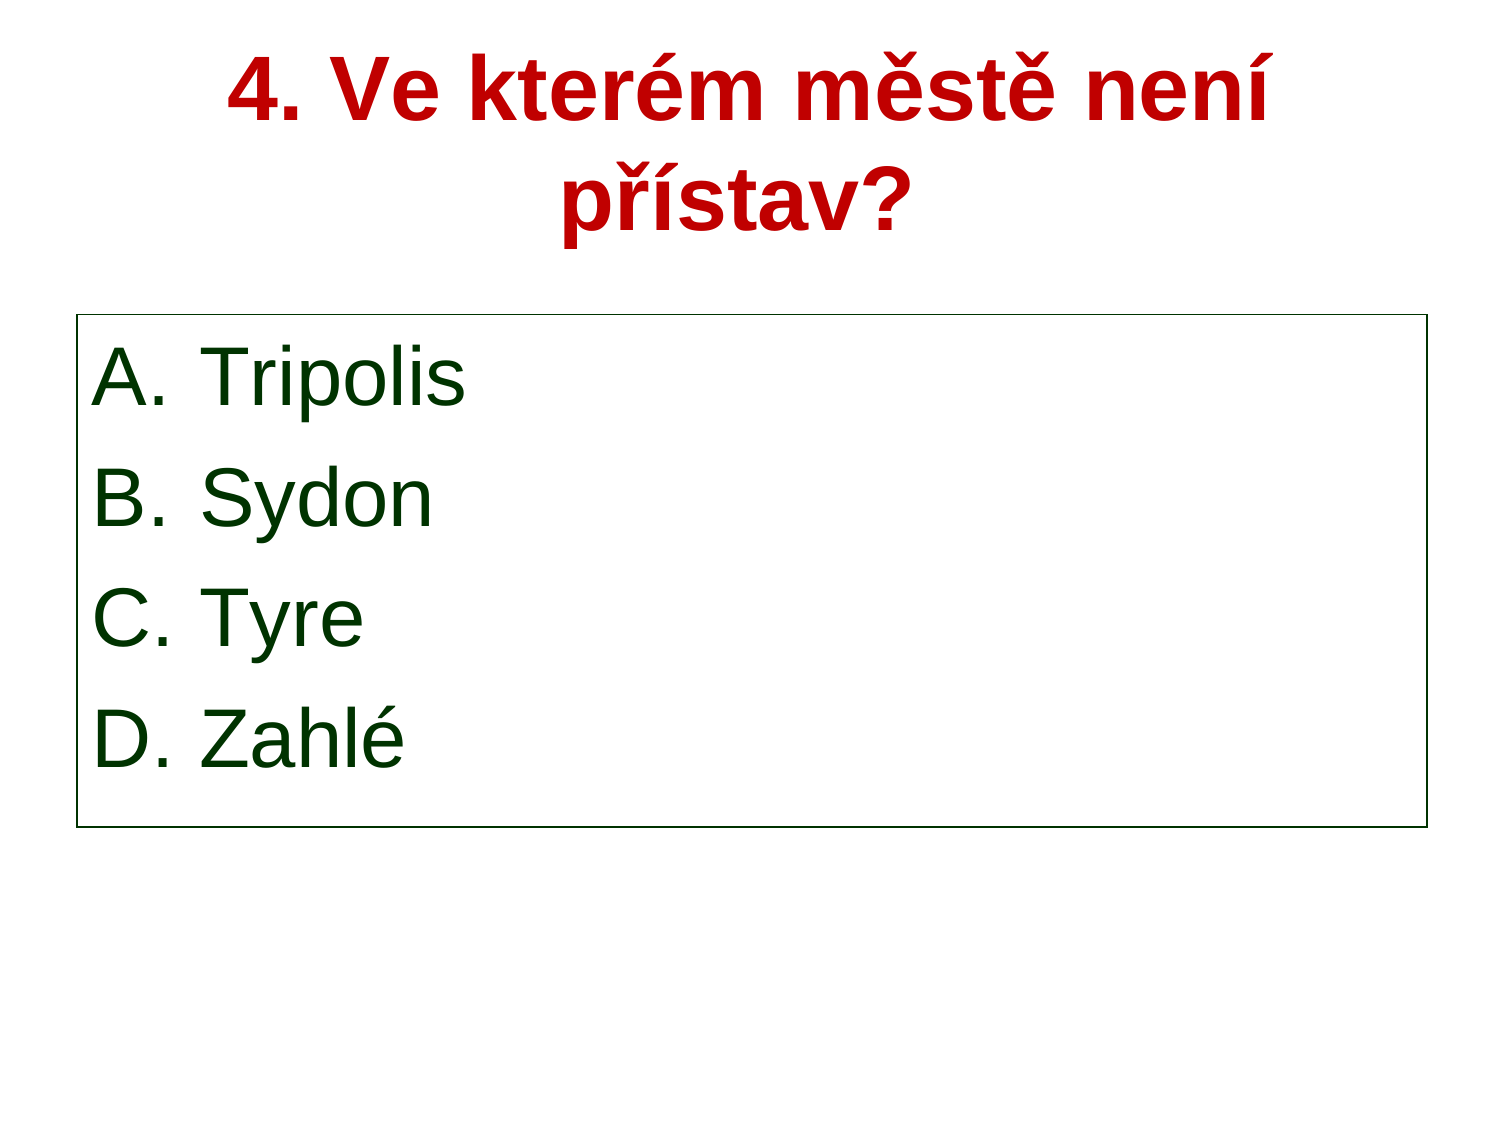

# 4. Ve kterém městě není přístav?
 Tripolis
 Sydon
 Tyre
 Zahlé